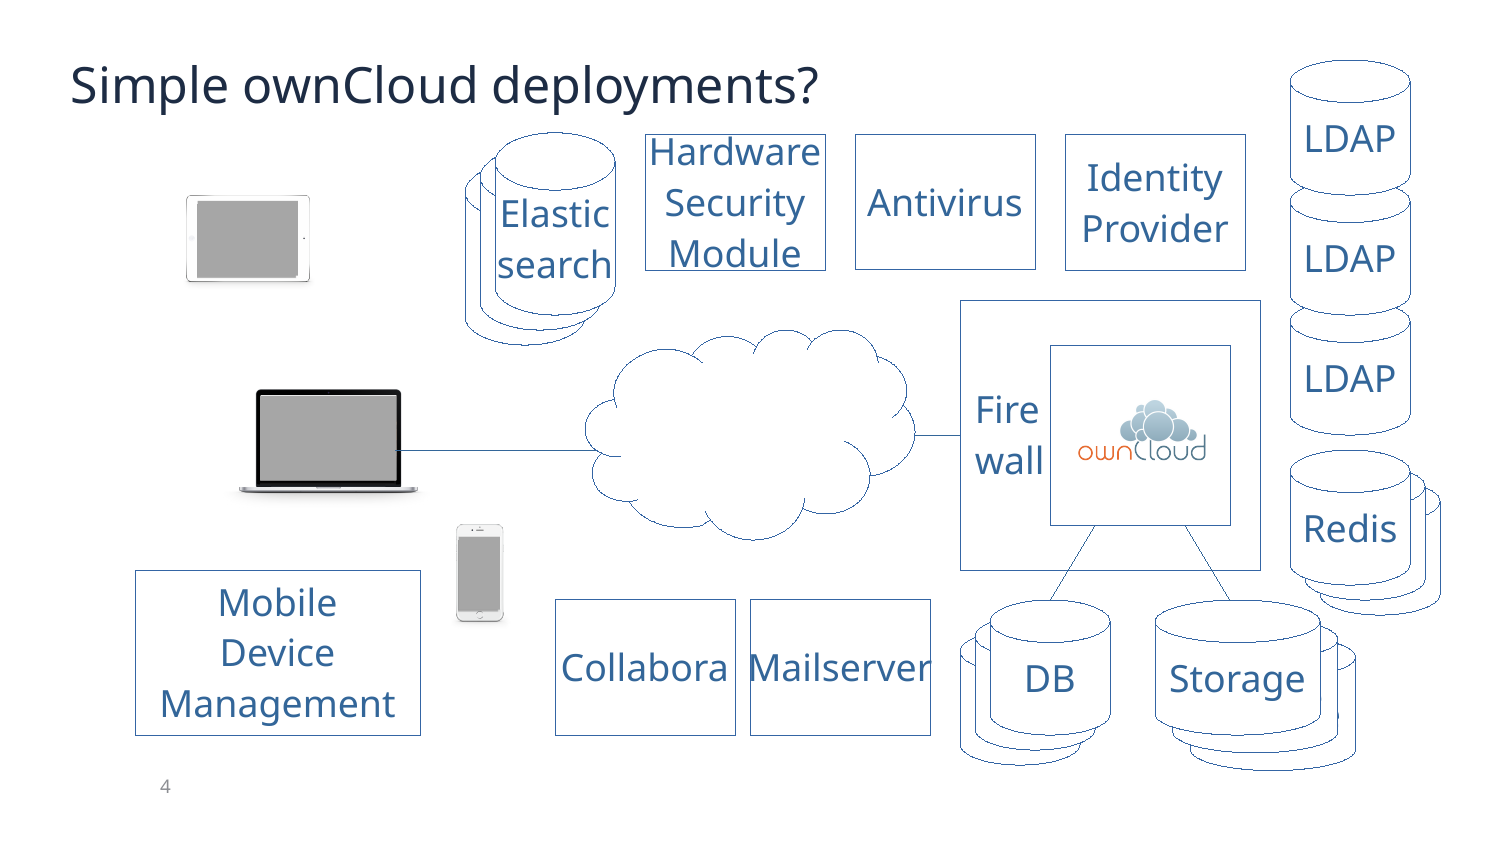

# Simple ownCloud deployments?
LDAP
LDAP
Elastic
search
Antivirus
Hardware
Security
Module
Identity
Provider
Redis
Redis
DB
Storage
DB
Storage
Fire
wall
LDAP
Redis
DB
Storage
Mobile
Device
Management
Collabora
Mailserver